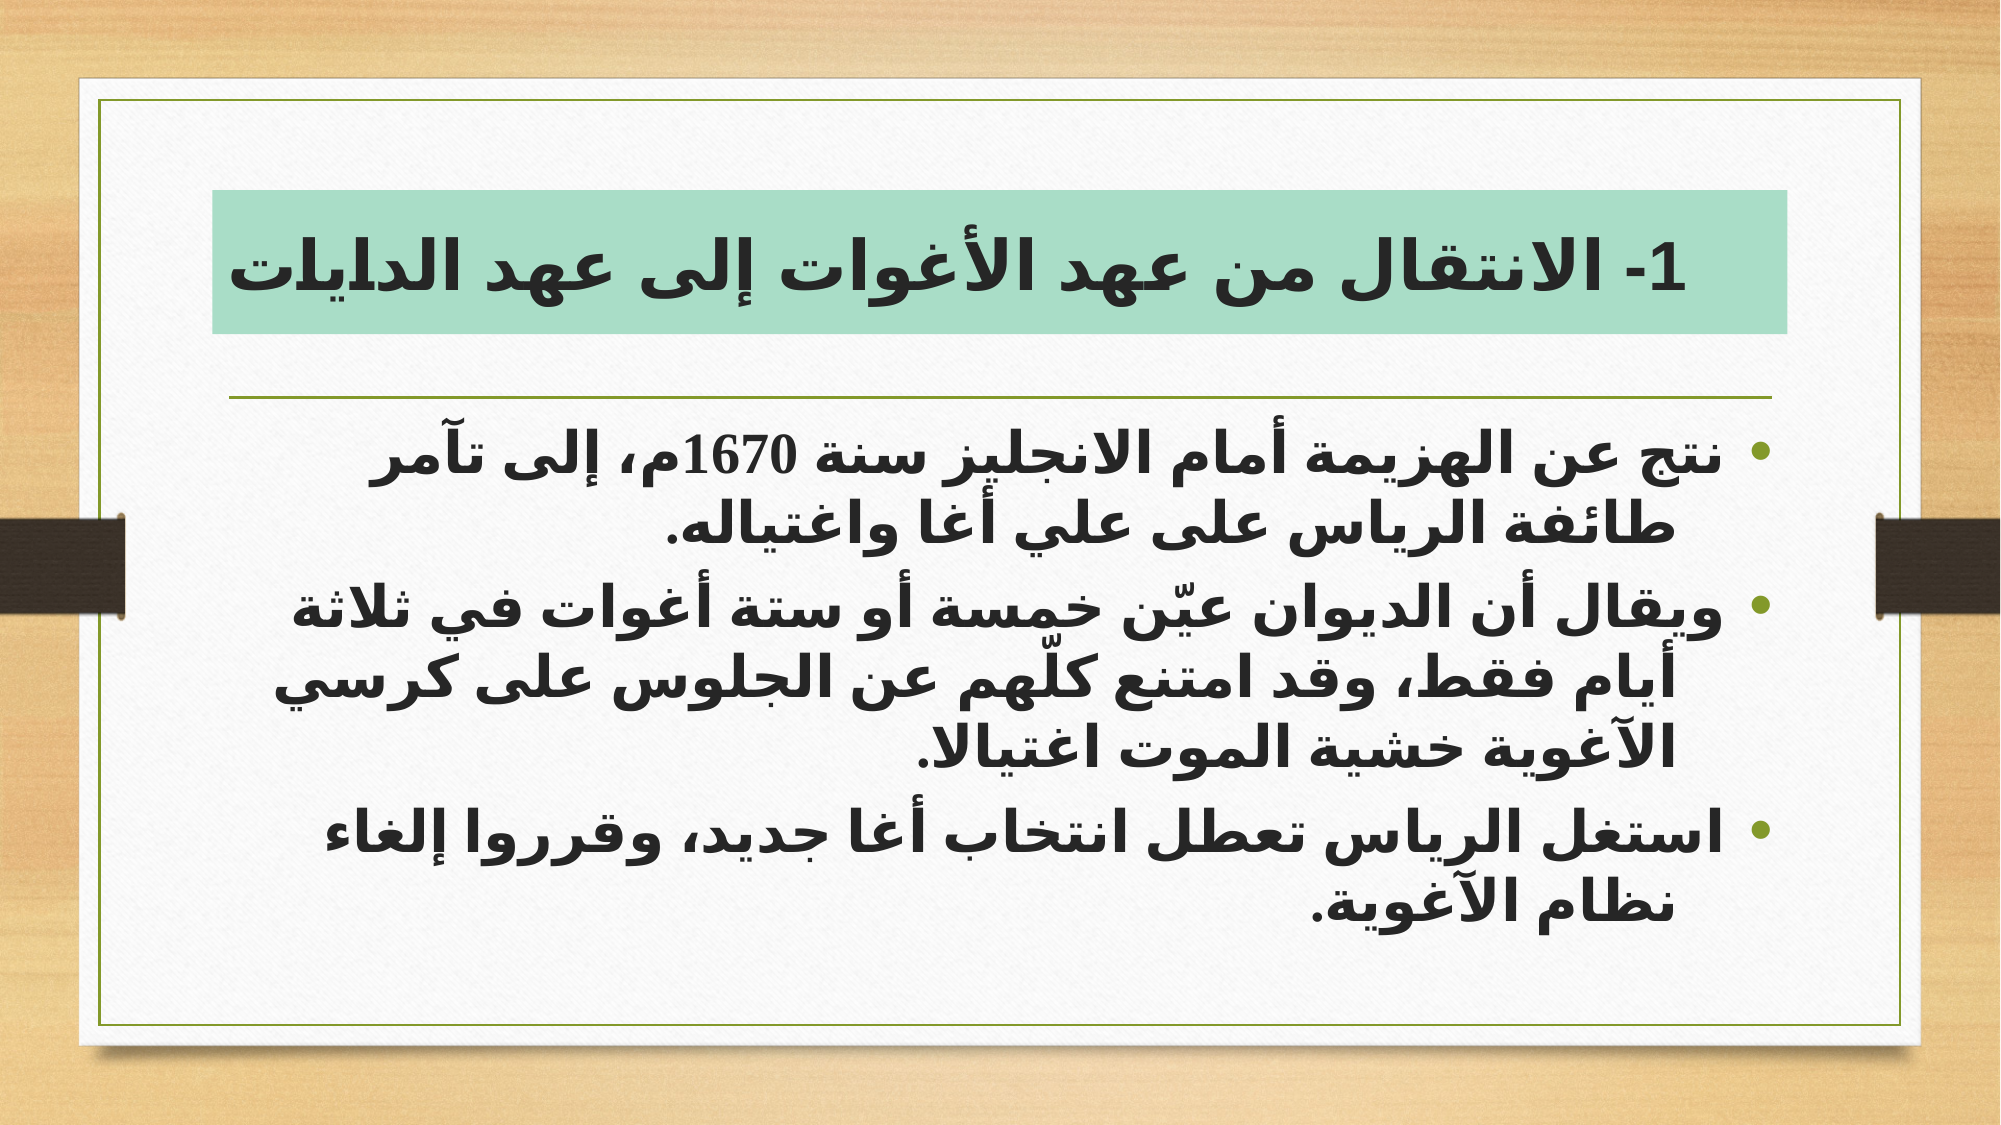

# 1- الانتقال من عهد الأغوات إلى عهد الدايات
نتج عن الهزيمة أمام الانجليز سنة 1670م، إلى تآمر طائفة الرياس على علي أغا واغتياله.
ويقال أن الديوان عيّن خمسة أو ستة أغوات في ثلاثة أيام فقط، وقد امتنع كلّهم عن الجلوس على كرسي الآغوية خشية الموت اغتيالا.
استغل الرياس تعطل انتخاب أغا جديد، وقرروا إلغاء نظام الآغوية.